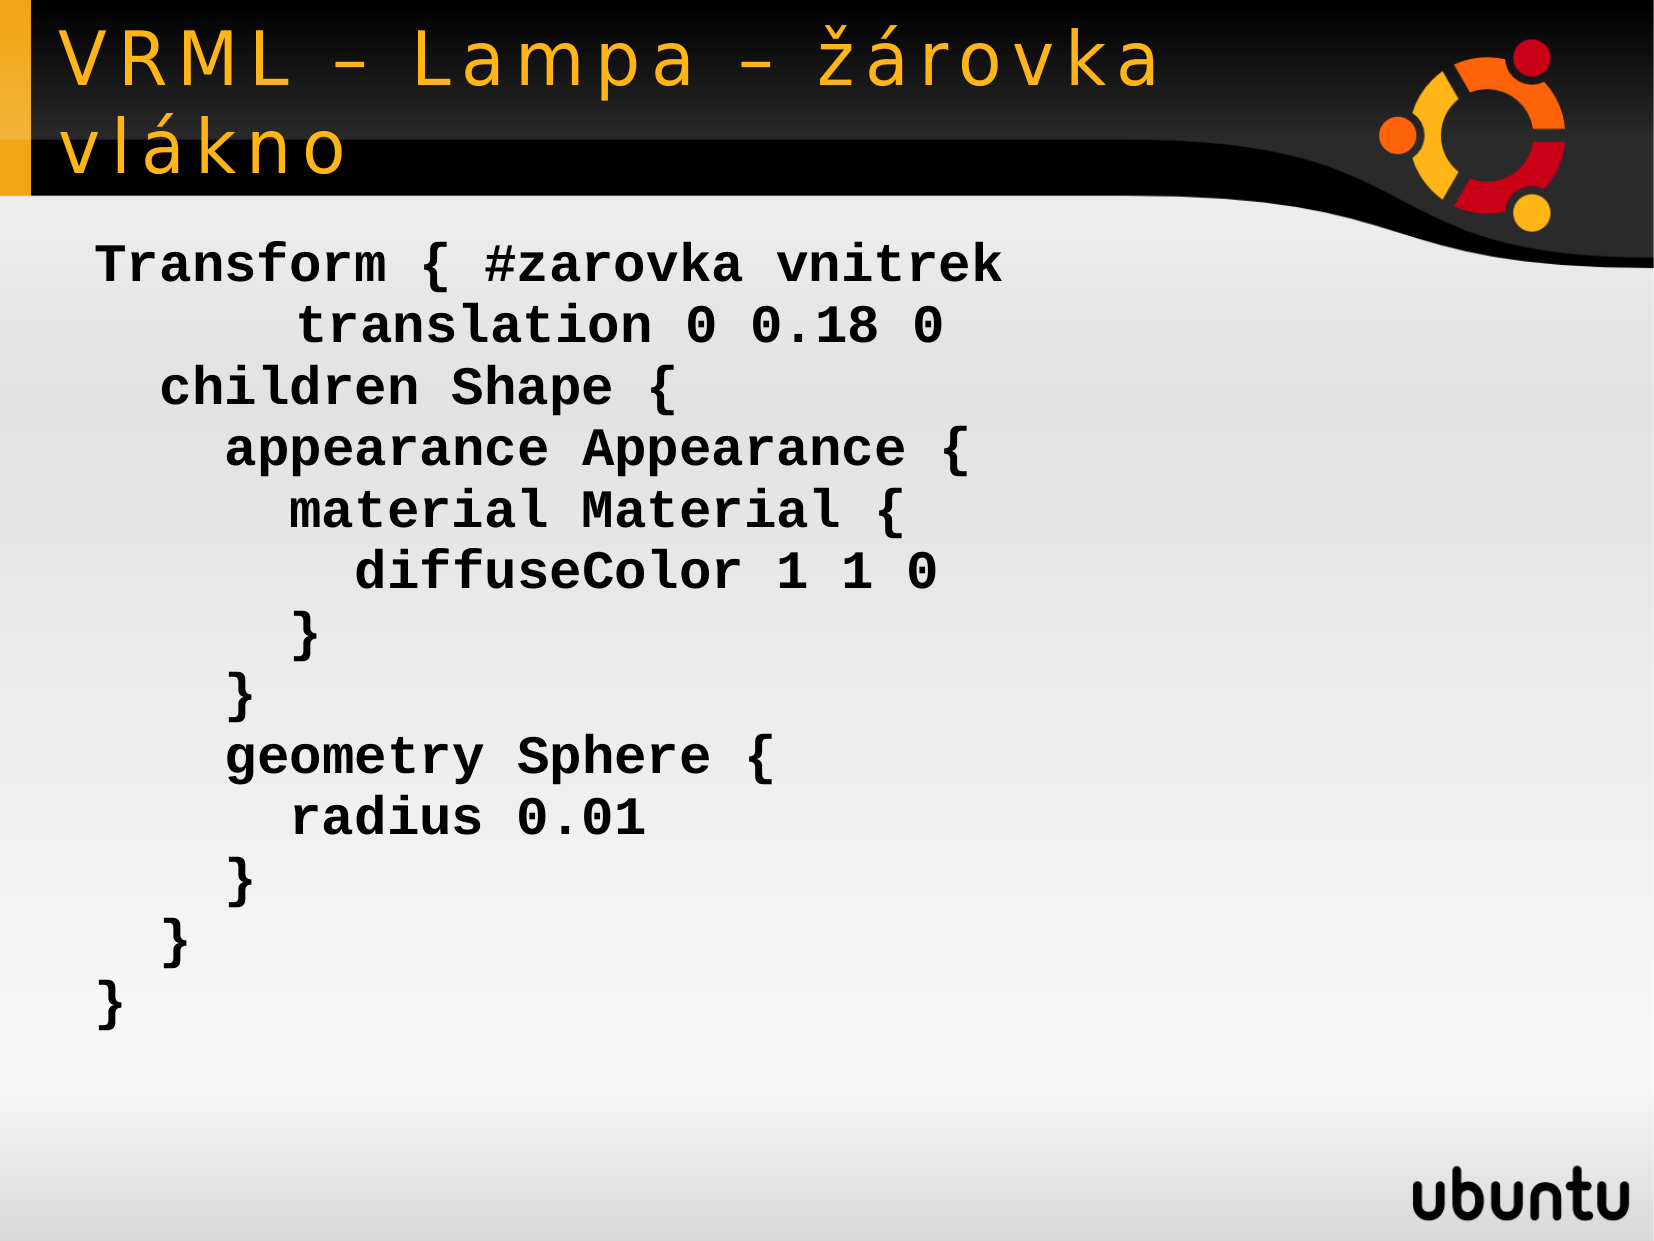

# VRML – Lampa – žárovka vlákno
Transform { #zarovka vnitrek
 	translation 0 0.18 0
 children Shape {
 appearance Appearance {
 material Material {
 diffuseColor 1 1 0
 }
 }
 geometry Sphere {
 radius 0.01
 }
 }
}